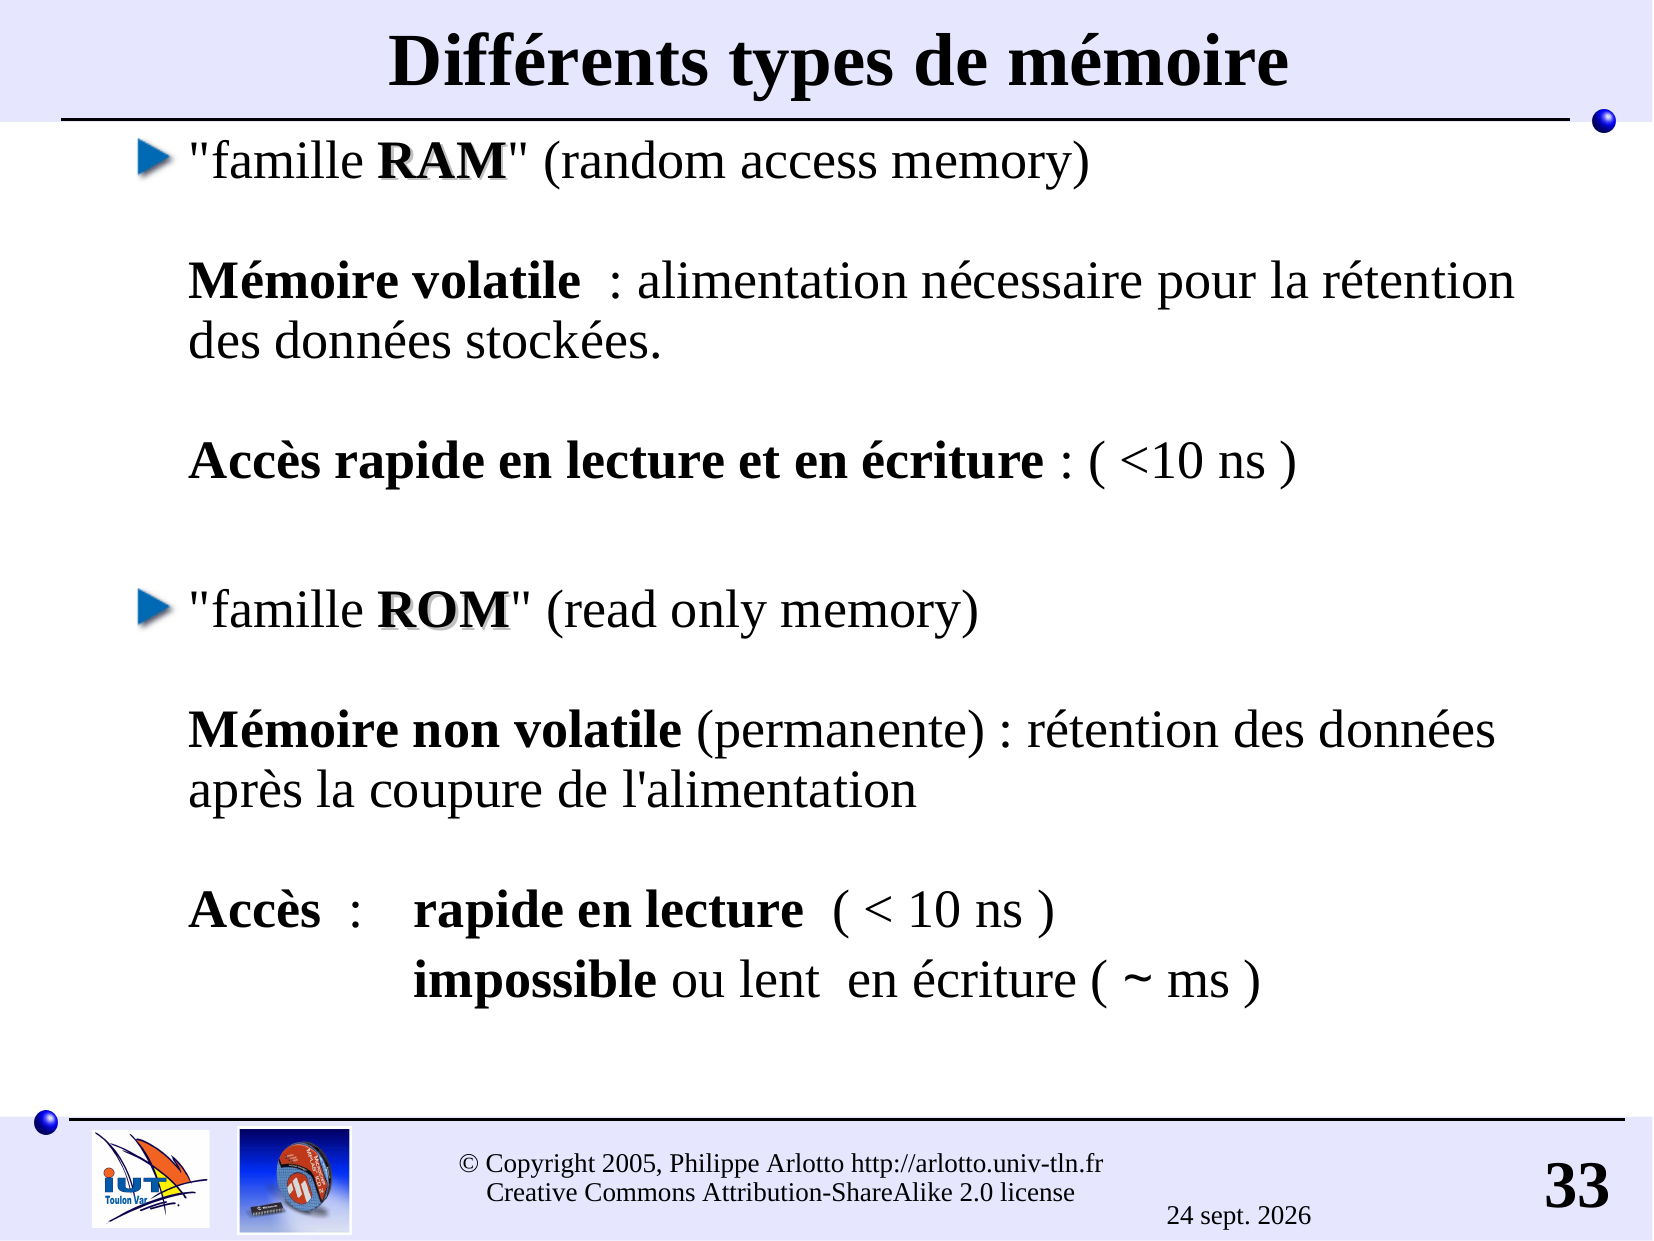

# Différents types de mémoire
"famille RAM" (random access memory)
Mémoire volatile : alimentation nécessaire pour la rétention des données stockées.
Accès rapide en lecture et en écriture : ( <10 ns )
"famille ROM" (read only memory)
Mémoire non volatile (permanente) : rétention des données après la coupure de l'alimentation
Accès : 	rapide en lecture ( < 10 ns )
 	impossible ou lent en écriture ( ~ ms )